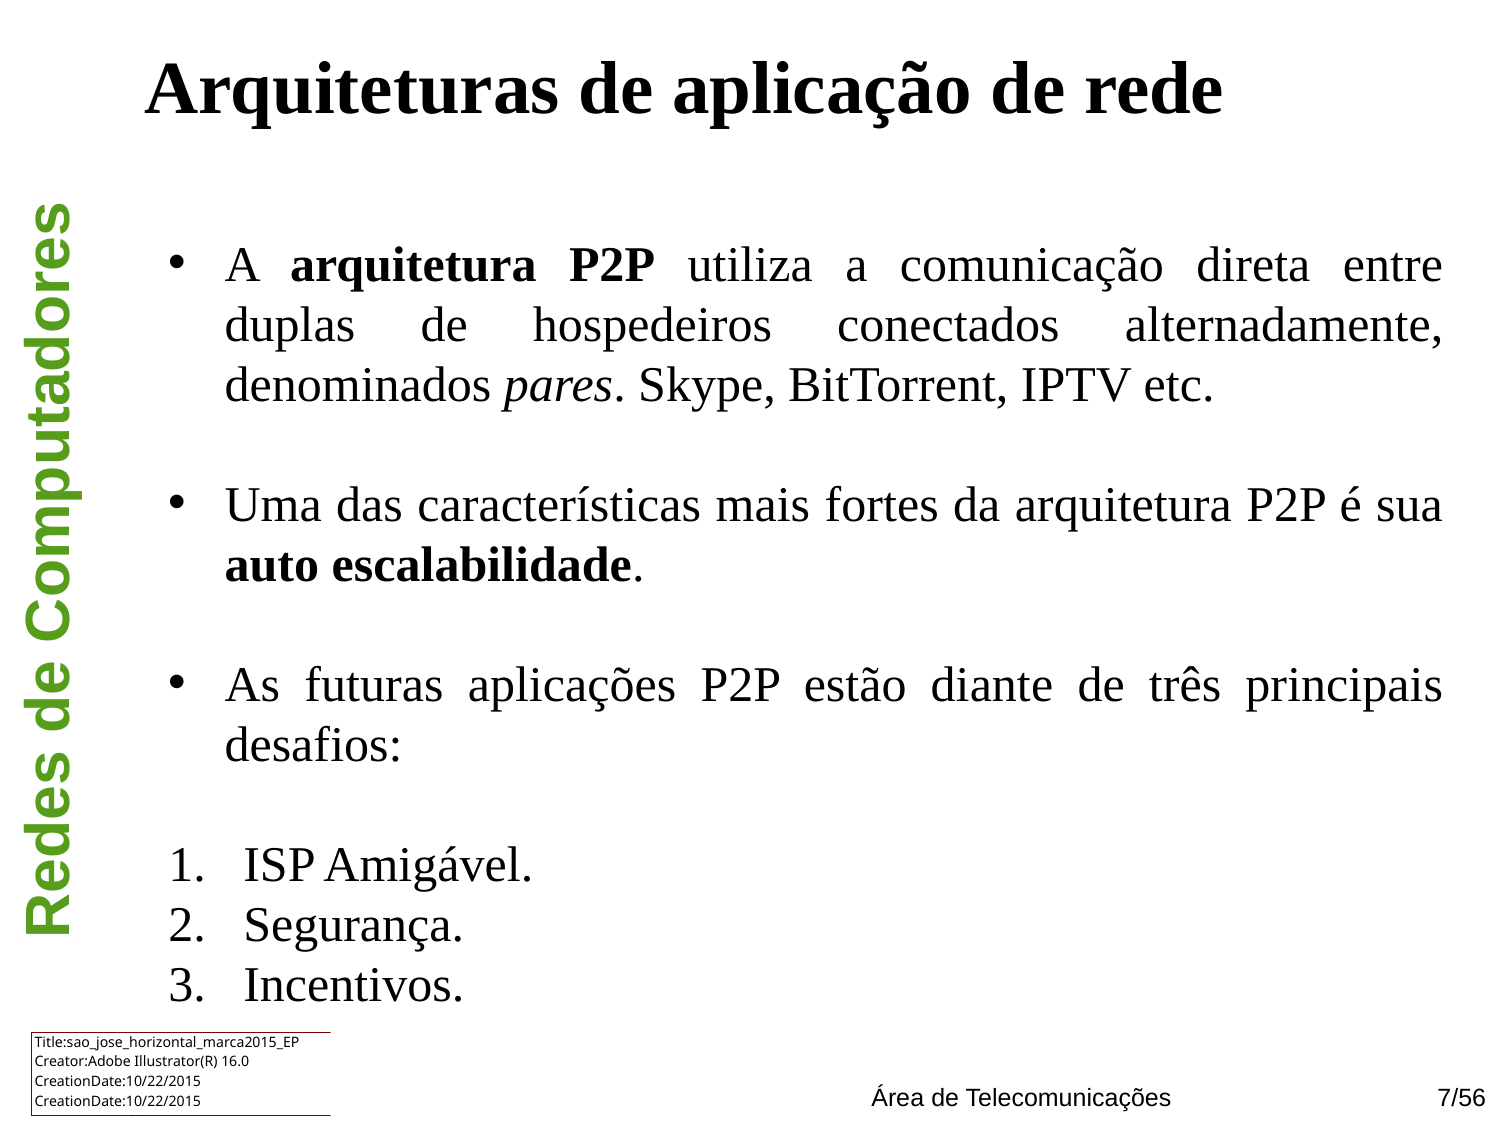

Arquiteturas de aplicação de rede
A arquitetura P2P utiliza a comunicação direta entre duplas de hospedeiros conectados alternadamente, denominados pares. Skype, BitTorrent, IPTV etc.
Uma das características mais fortes da arquitetura P2P é sua auto escalabilidade.
As futuras aplicações P2P estão diante de três principais desafios:
ISP Amigável.
Segurança.
Incentivos.